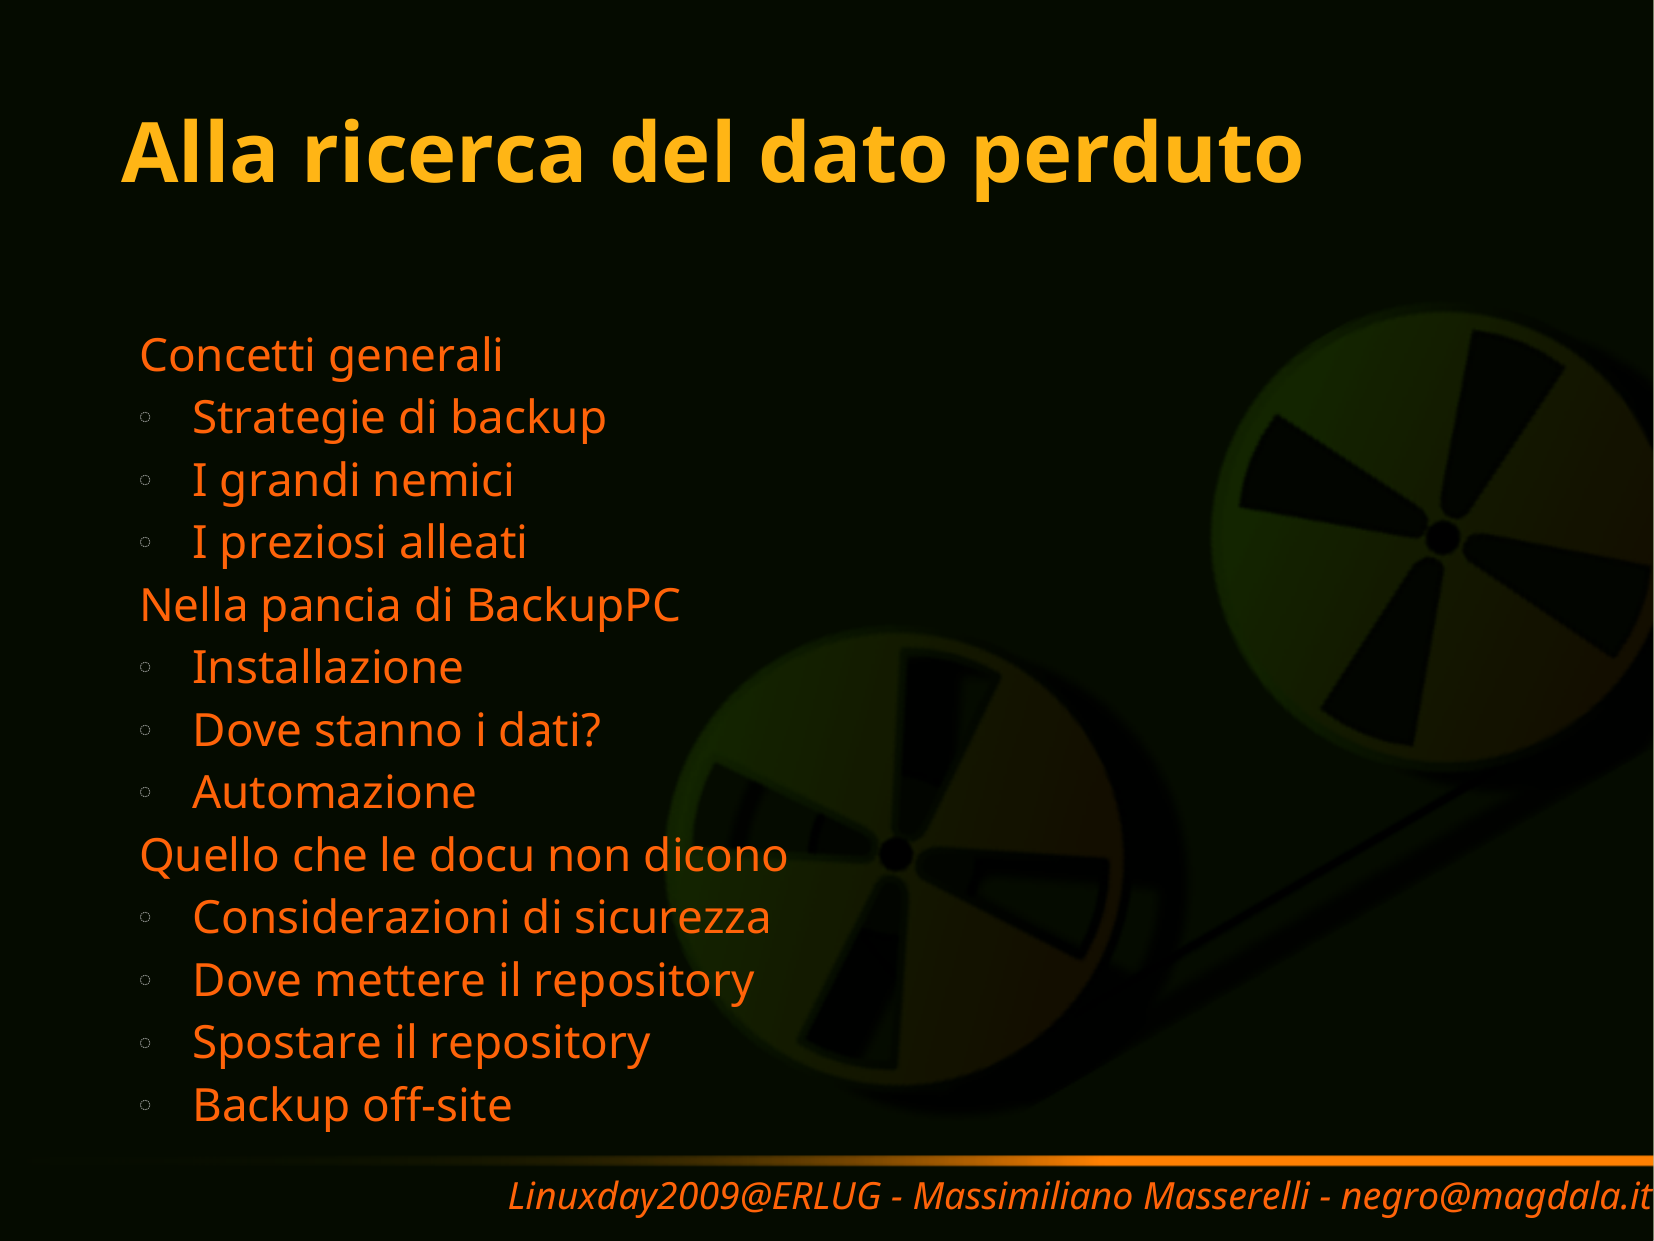

# Alla ricerca del dato perduto
Concetti generali
Strategie di backup
I grandi nemici
I preziosi alleati
Nella pancia di BackupPC
Installazione
Dove stanno i dati?
Automazione
Quello che le docu non dicono
Considerazioni di sicurezza
Dove mettere il repository
Spostare il repository
Backup off-site